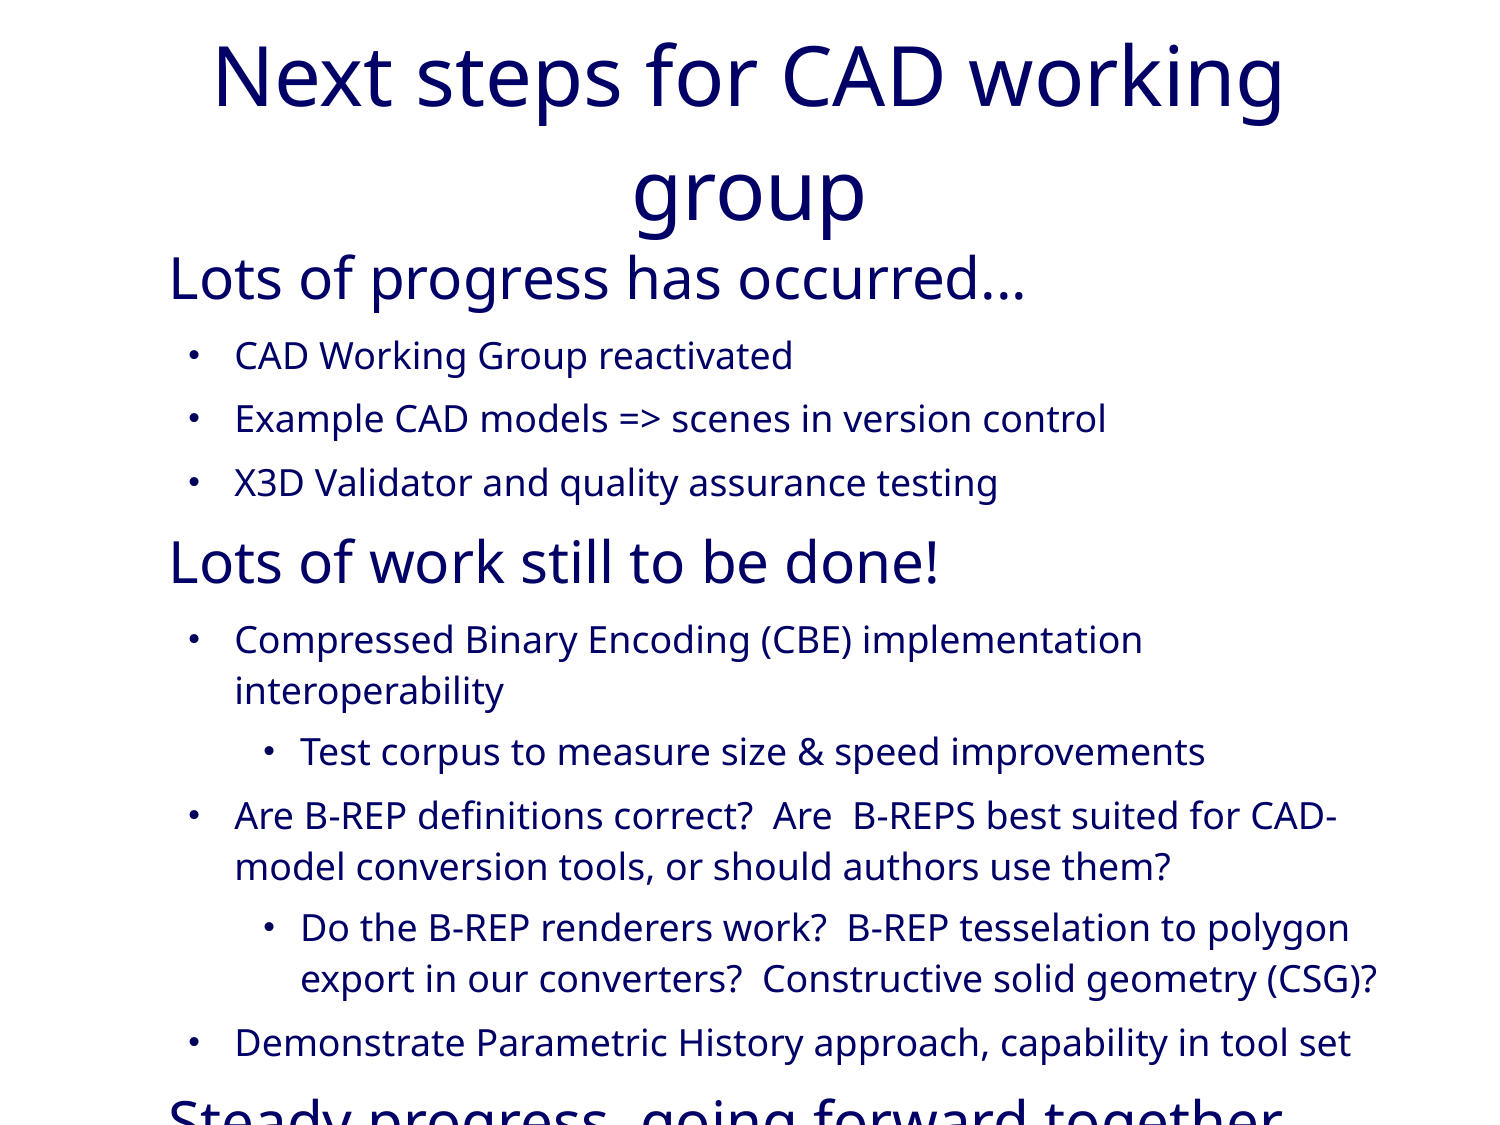

# Next steps for CAD working group
Lots of progress has occurred...
CAD Working Group reactivated
Example CAD models => scenes in version control
X3D Validator and quality assurance testing
Lots of work still to be done!
Compressed Binary Encoding (CBE) implementation interoperability
Test corpus to measure size & speed improvements
Are B-REP definitions correct? Are B-REPS best suited for CAD-model conversion tools, or should authors use them?
Do the B-REP renderers work? B-REP tesselation to polygon export in our converters? Constructive solid geometry (CSG)?
Demonstrate Parametric History approach, capability in tool set
Steady progress, going forward together